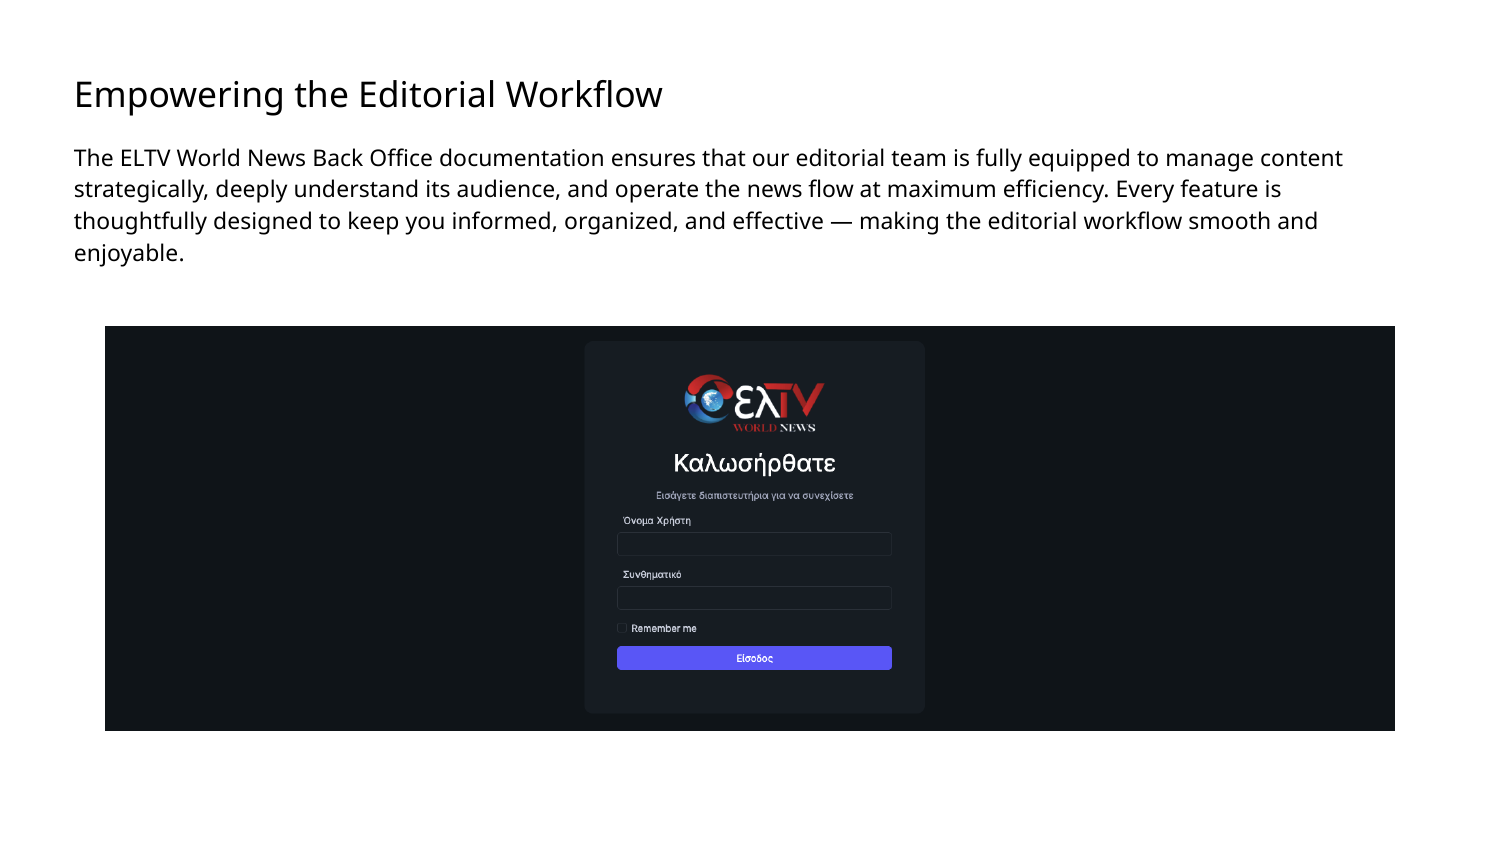

Empowering the Editorial Workflow
The ELTV World News Back Office documentation ensures that our editorial team is fully equipped to manage content strategically, deeply understand its audience, and operate the news flow at maximum efficiency. Every feature is thoughtfully designed to keep you informed, organized, and effective — making the editorial workflow smooth and enjoyable.